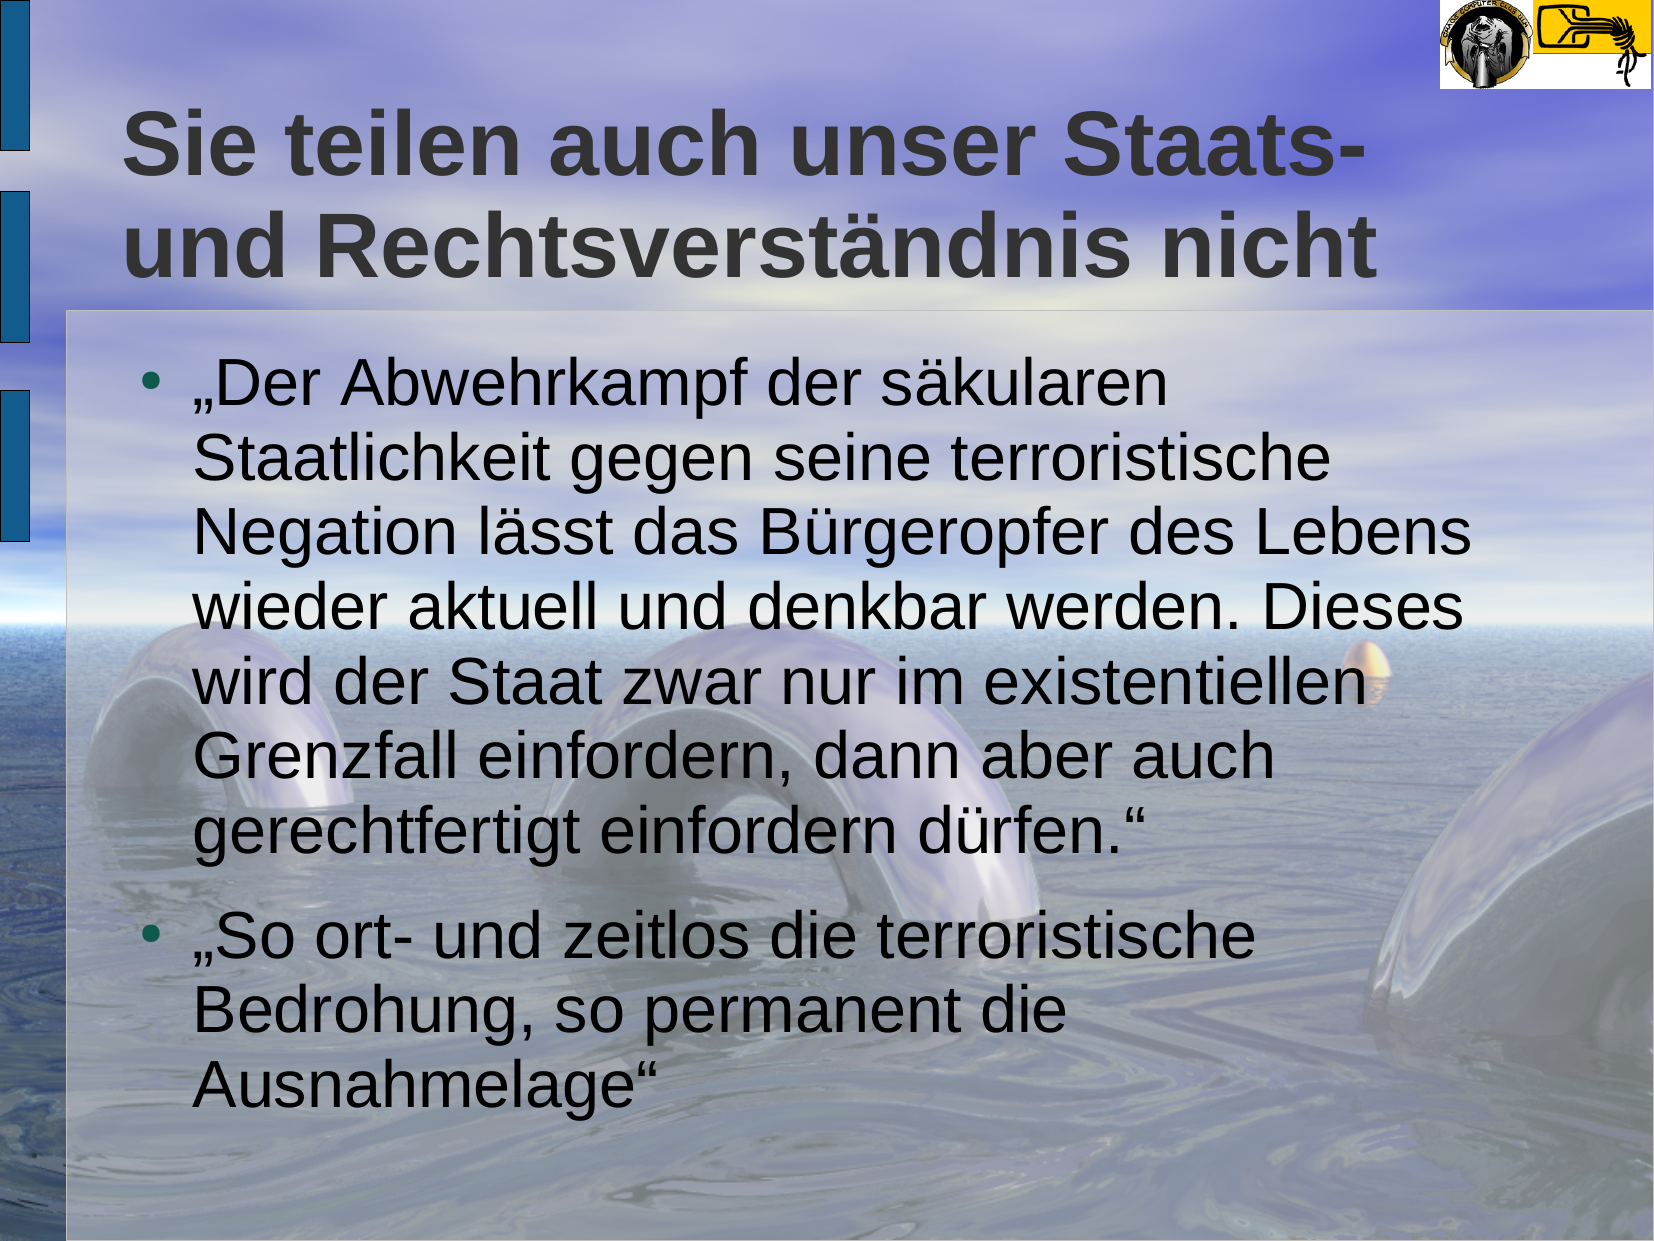

# Sie teilen auch unser Staats- und Rechtsverständnis nicht
„Der Abwehrkampf der säkularen Staatlichkeit gegen seine terroristische Negation lässt das Bürgeropfer des Lebens wieder aktuell und denkbar werden. Dieses wird der Staat zwar nur im existentiellen Grenzfall einfordern, dann aber auch gerechtfertigt einfordern dürfen.“
„So ort- und zeitlos die terroristische Bedrohung, so permanent die Ausnahmelage“